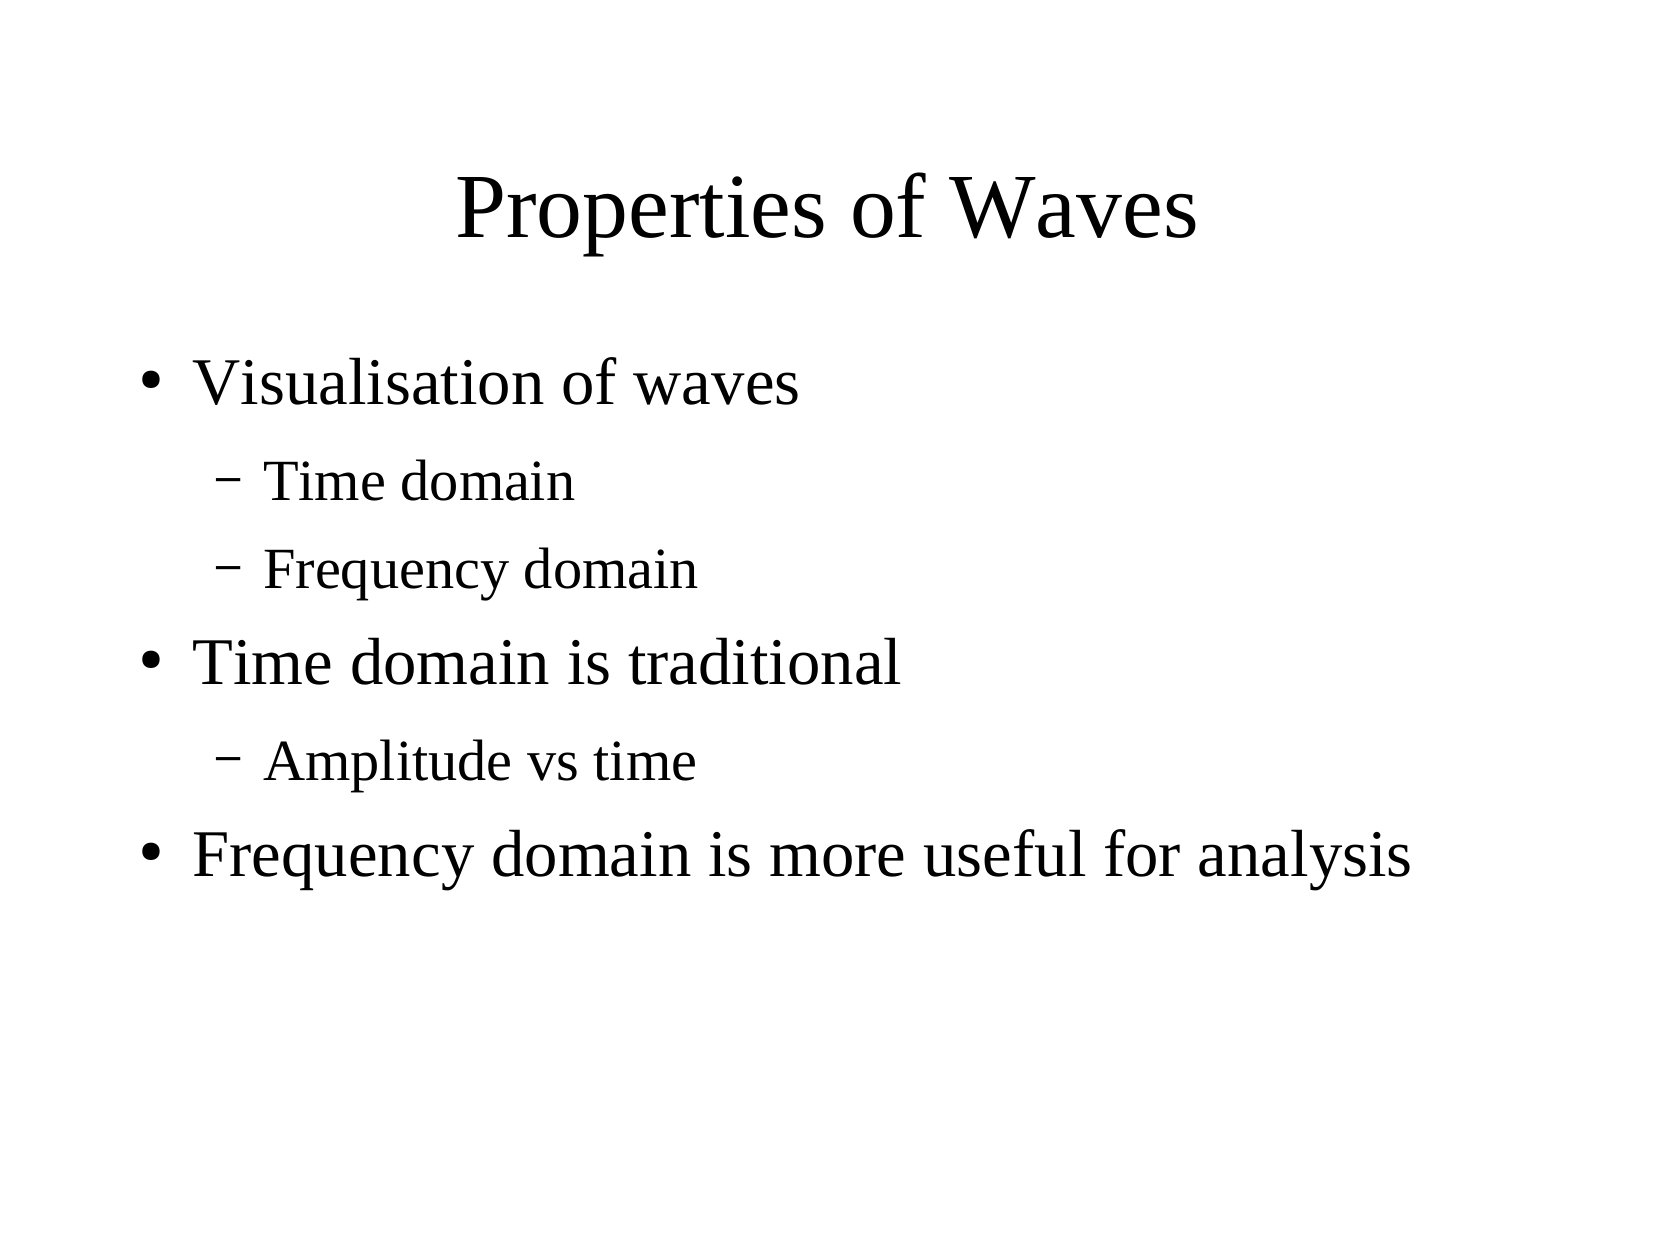

# Properties of Waves
Visualisation of waves
Time domain
Frequency domain
Time domain is traditional
Amplitude vs time
Frequency domain is more useful for analysis